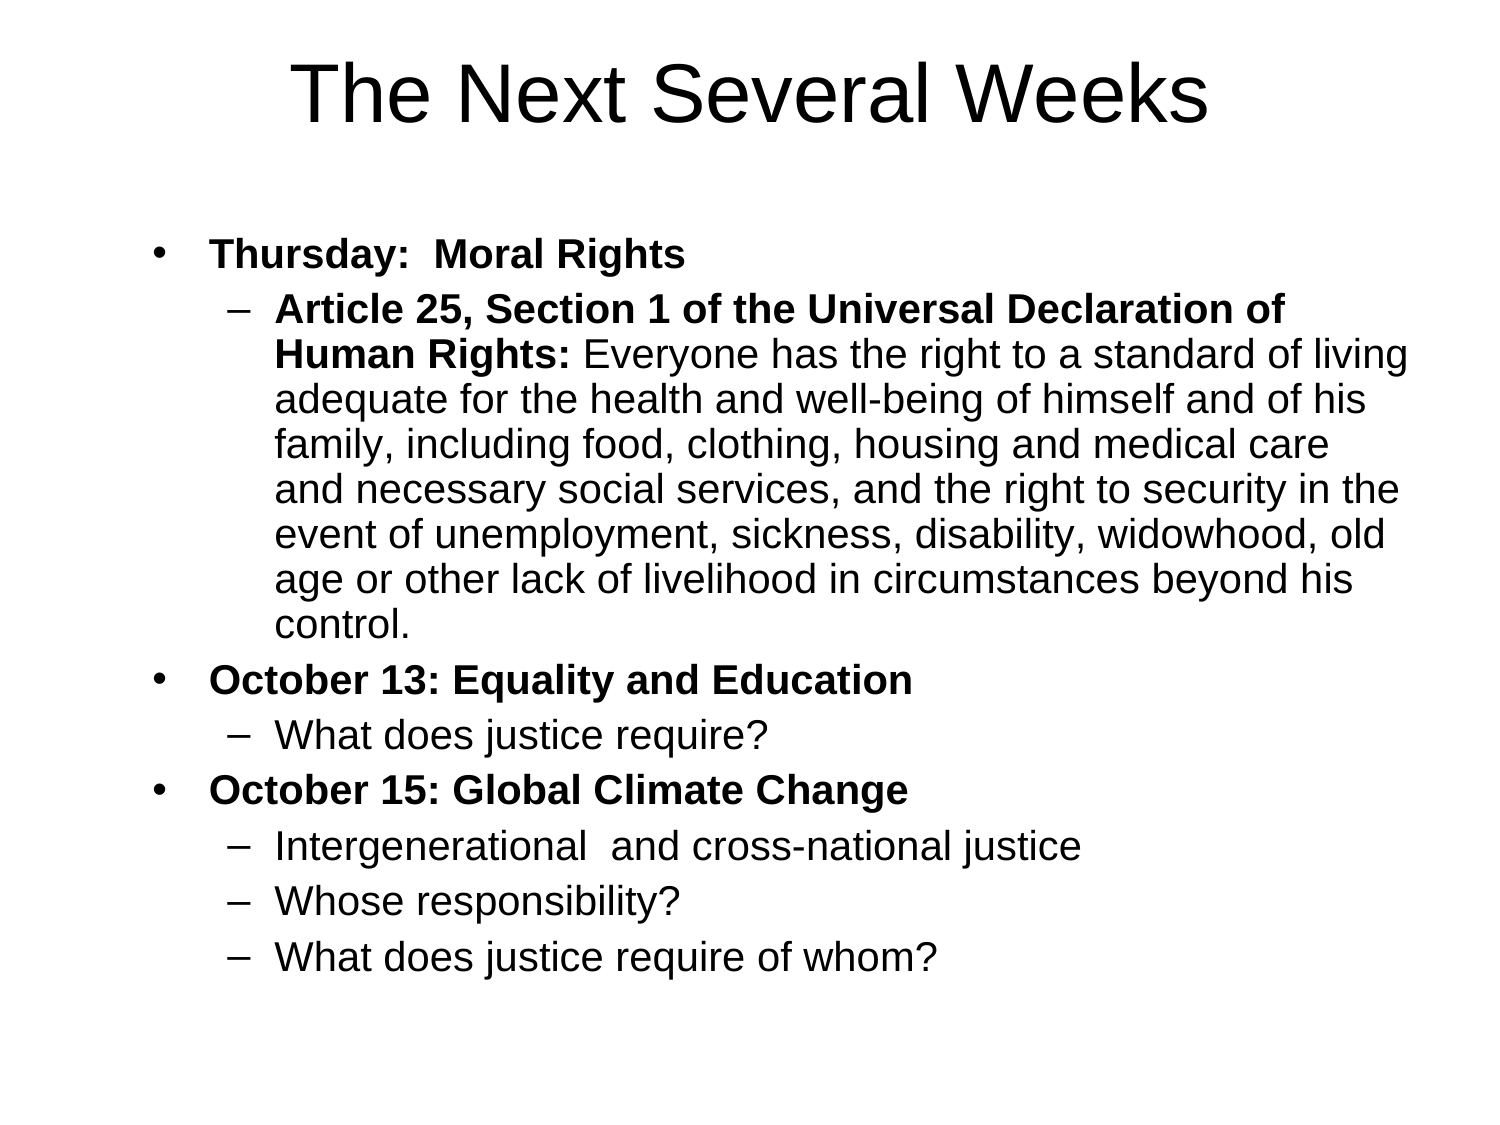

# The Next Several Weeks
Thursday: Moral Rights
Article 25, Section 1 of the Universal Declaration of Human Rights: Everyone has the right to a standard of living adequate for the health and well-being of himself and of his family, including food, clothing, housing and medical care and necessary social services, and the right to security in the event of unemployment, sickness, disability, widowhood, old age or other lack of livelihood in circumstances beyond his control.
October 13: Equality and Education
What does justice require?
October 15: Global Climate Change
Intergenerational and cross-national justice
Whose responsibility?
What does justice require of whom?